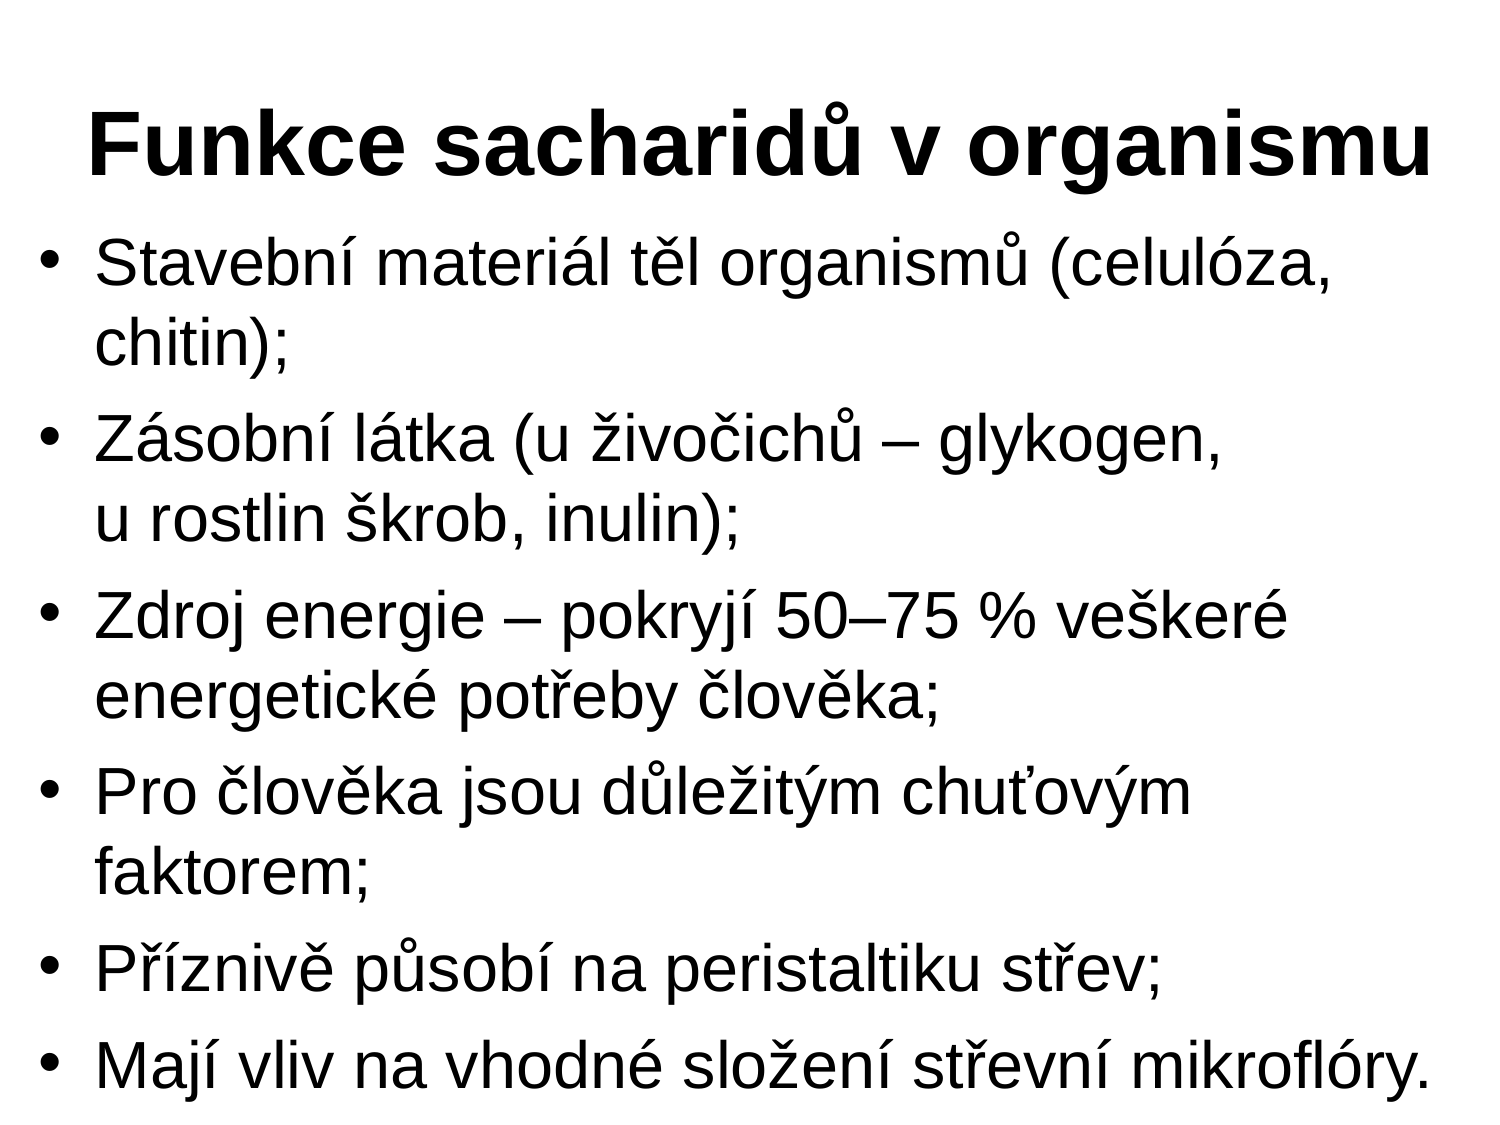

Funkce sacharidů v organismu
# Stavební materiál těl organismů (celulóza, chitin);
Zásobní látka (u živočichů – glykogen,
u rostlin škrob, inulin);
Zdroj energie – pokryjí 50–75 % veškeré energetické potřeby člověka;
Pro člověka jsou důležitým chuťovým faktorem;
Příznivě působí na peristaltiku střev;
Mají vliv na vhodné složení střevní mikroflóry.